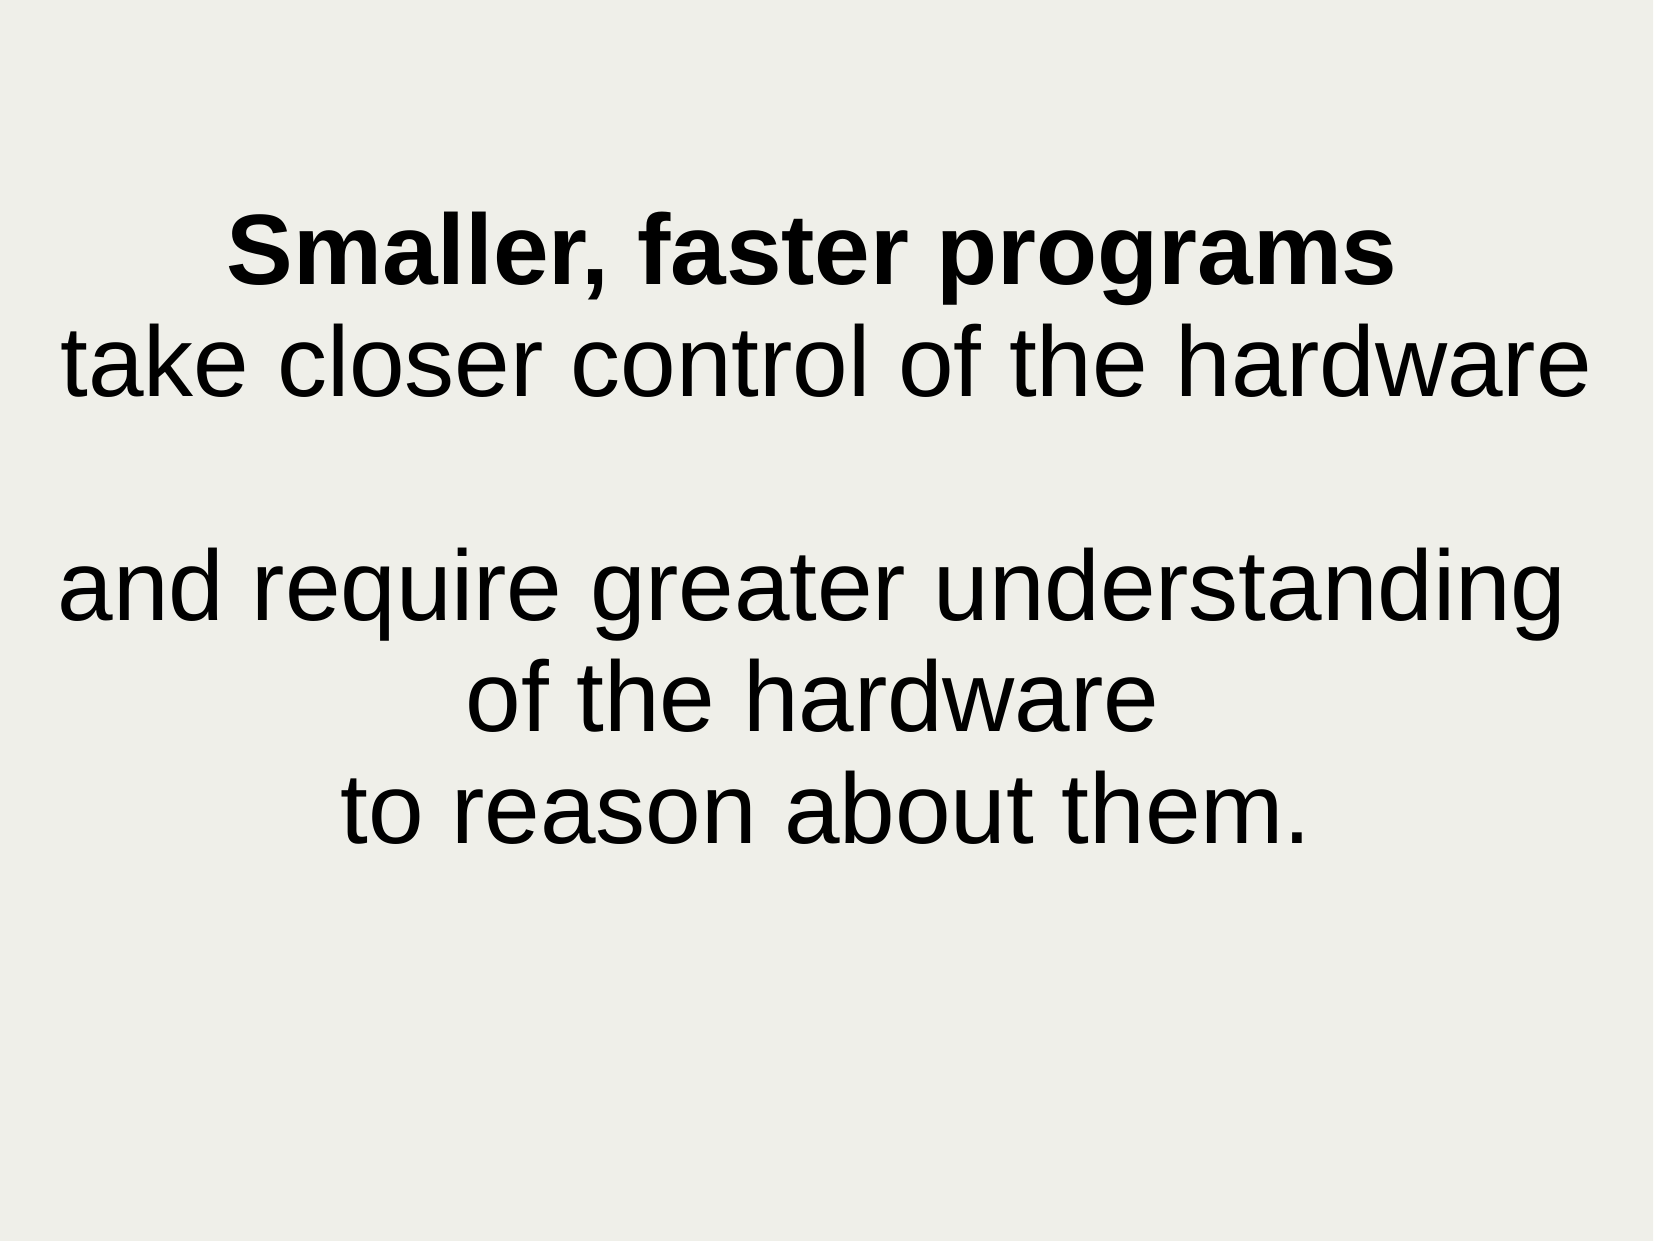

# Smaller, faster programs
take closer control of the hardware
and require greater understanding
of the hardware
to reason about them.